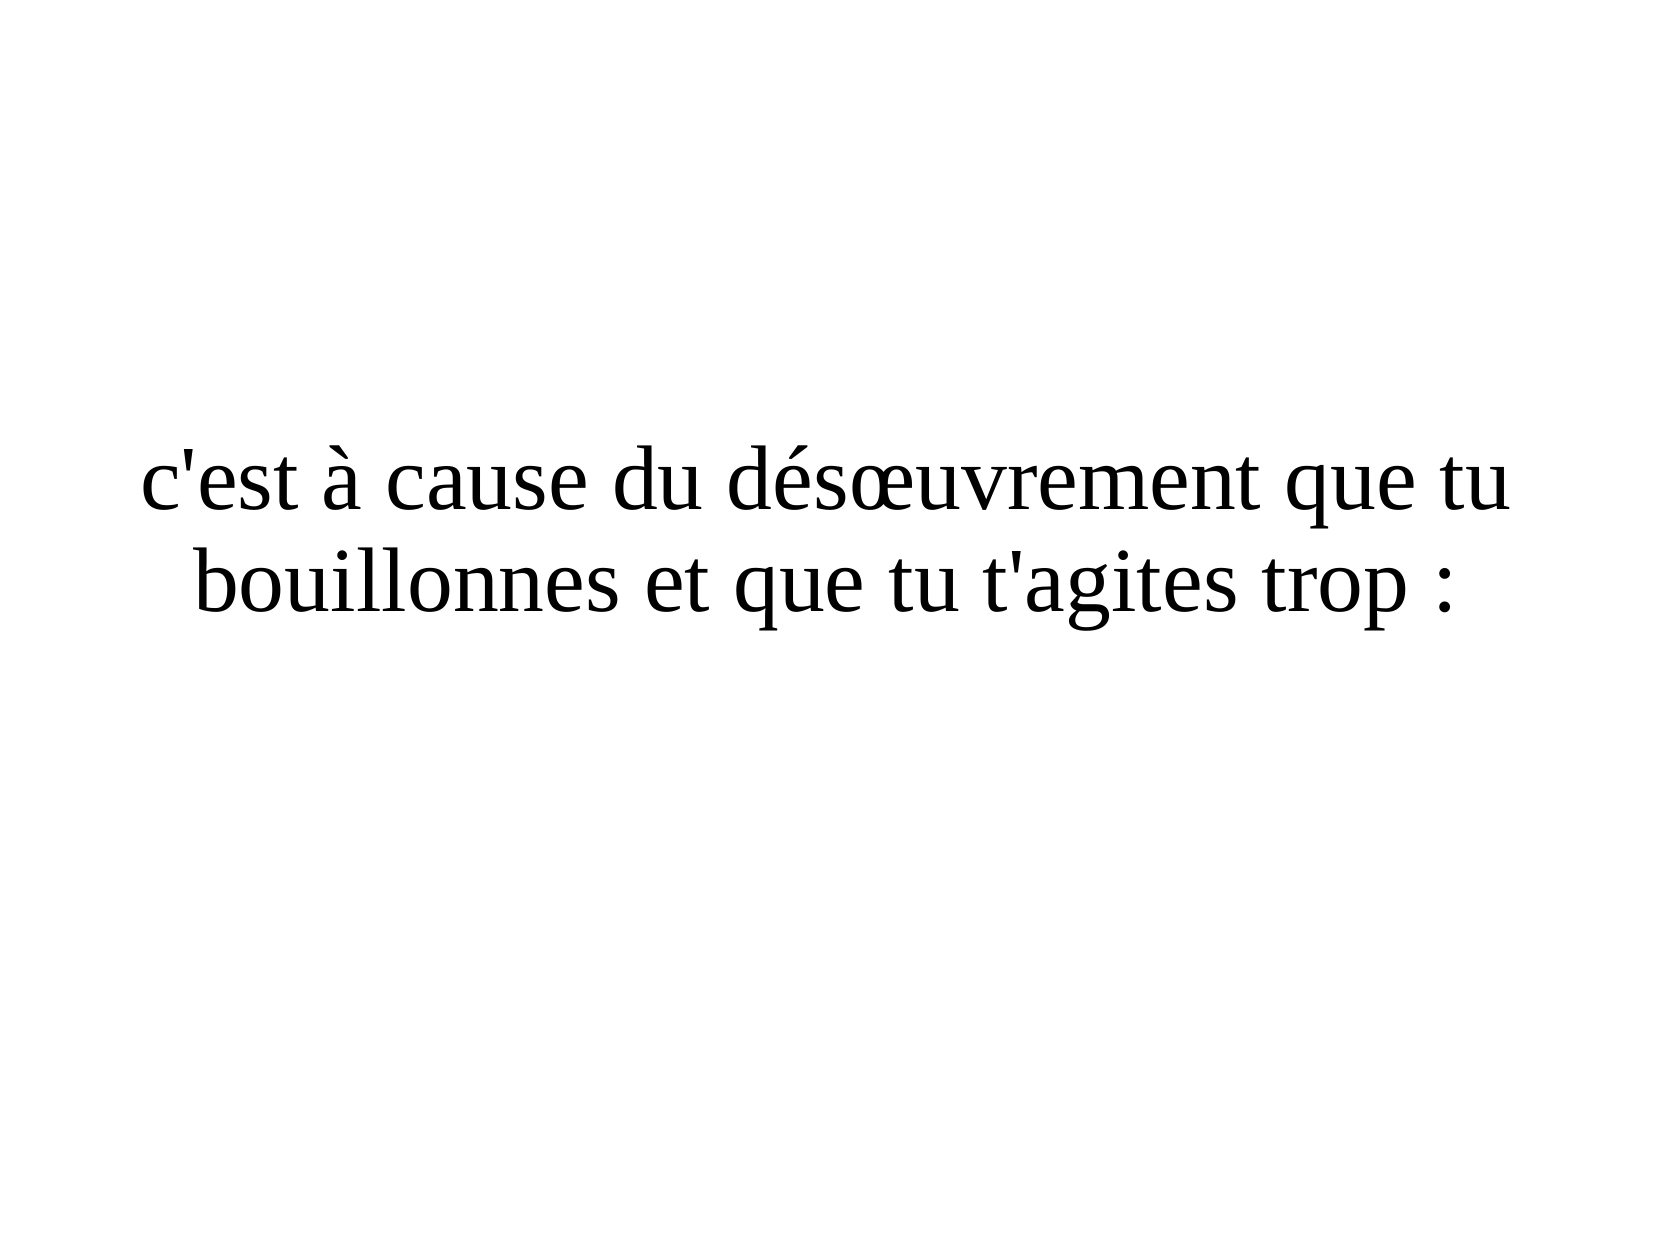

# c'est à cause du désœuvrement que tu bouillonnes et que tu t'agites trop :